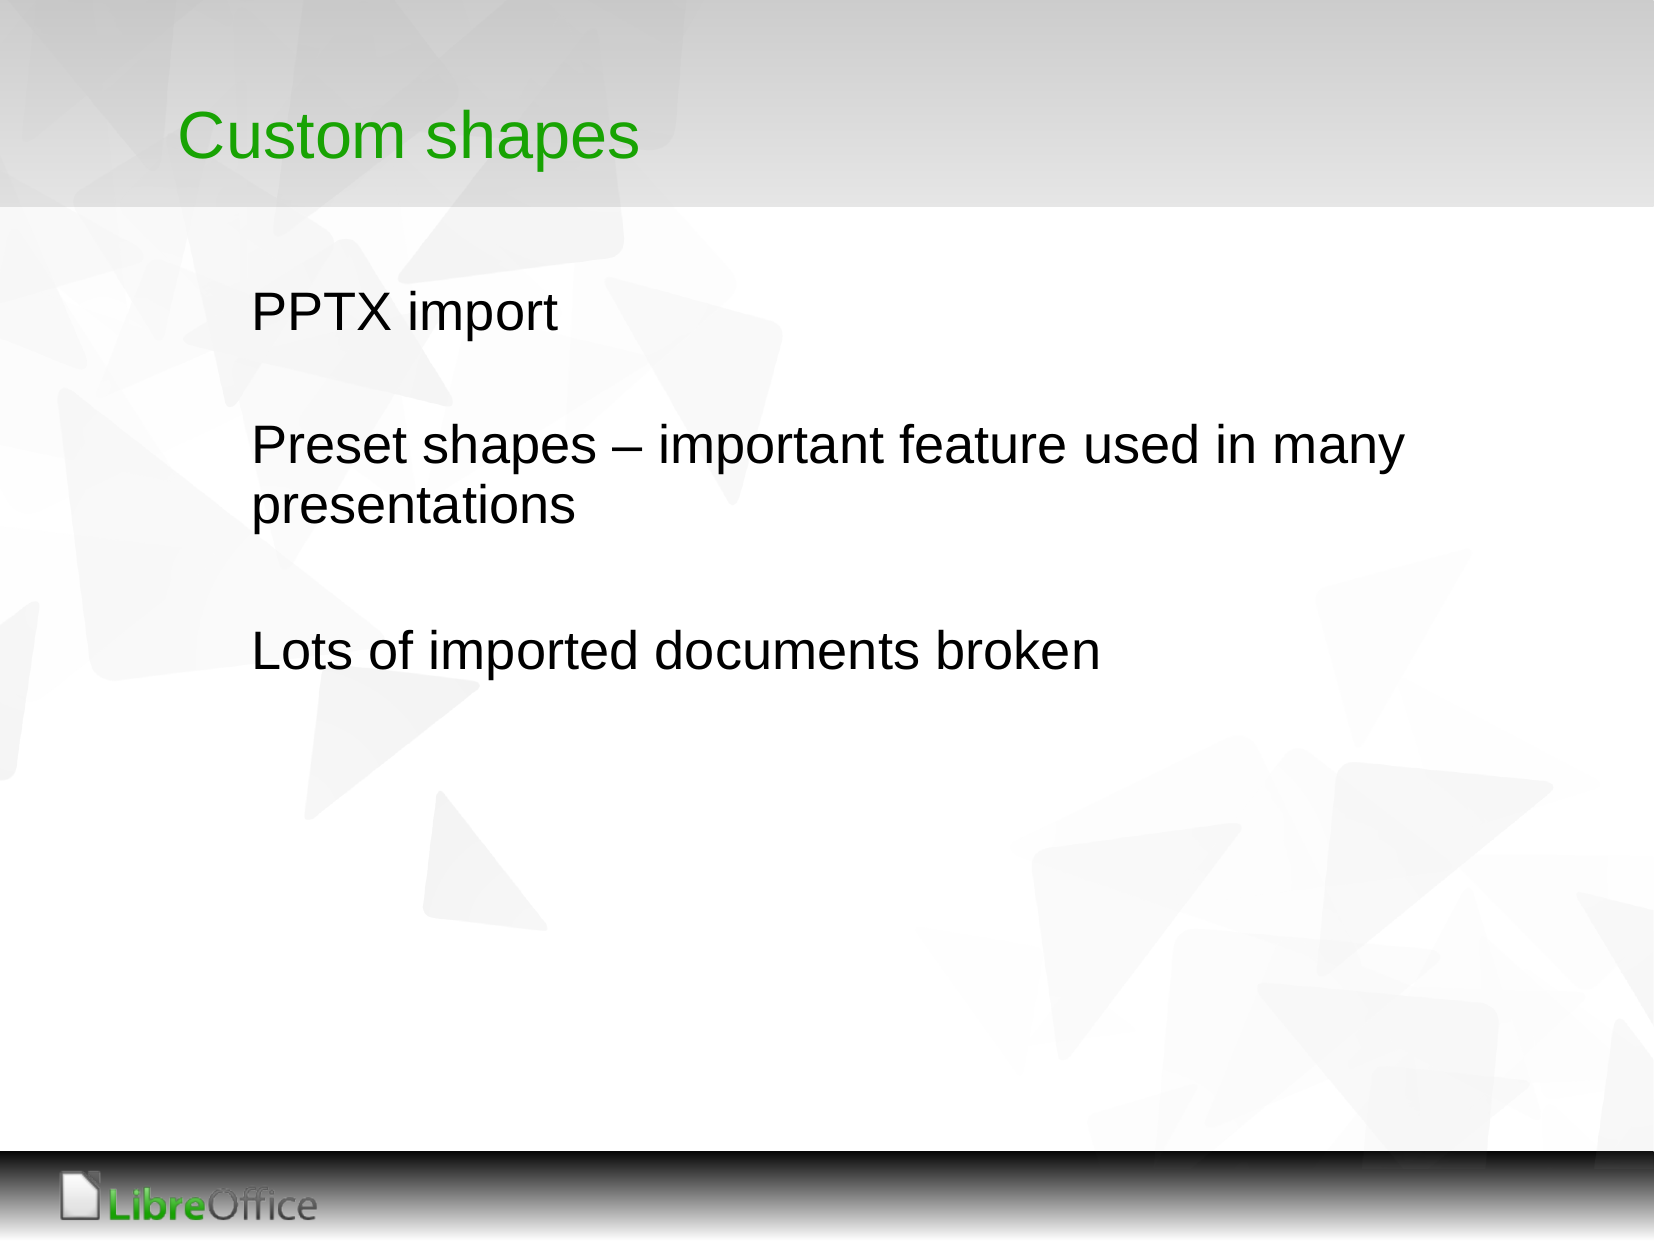

# Custom shapes
PPTX import
Preset shapes – important feature used in many presentations
Lots of imported documents broken